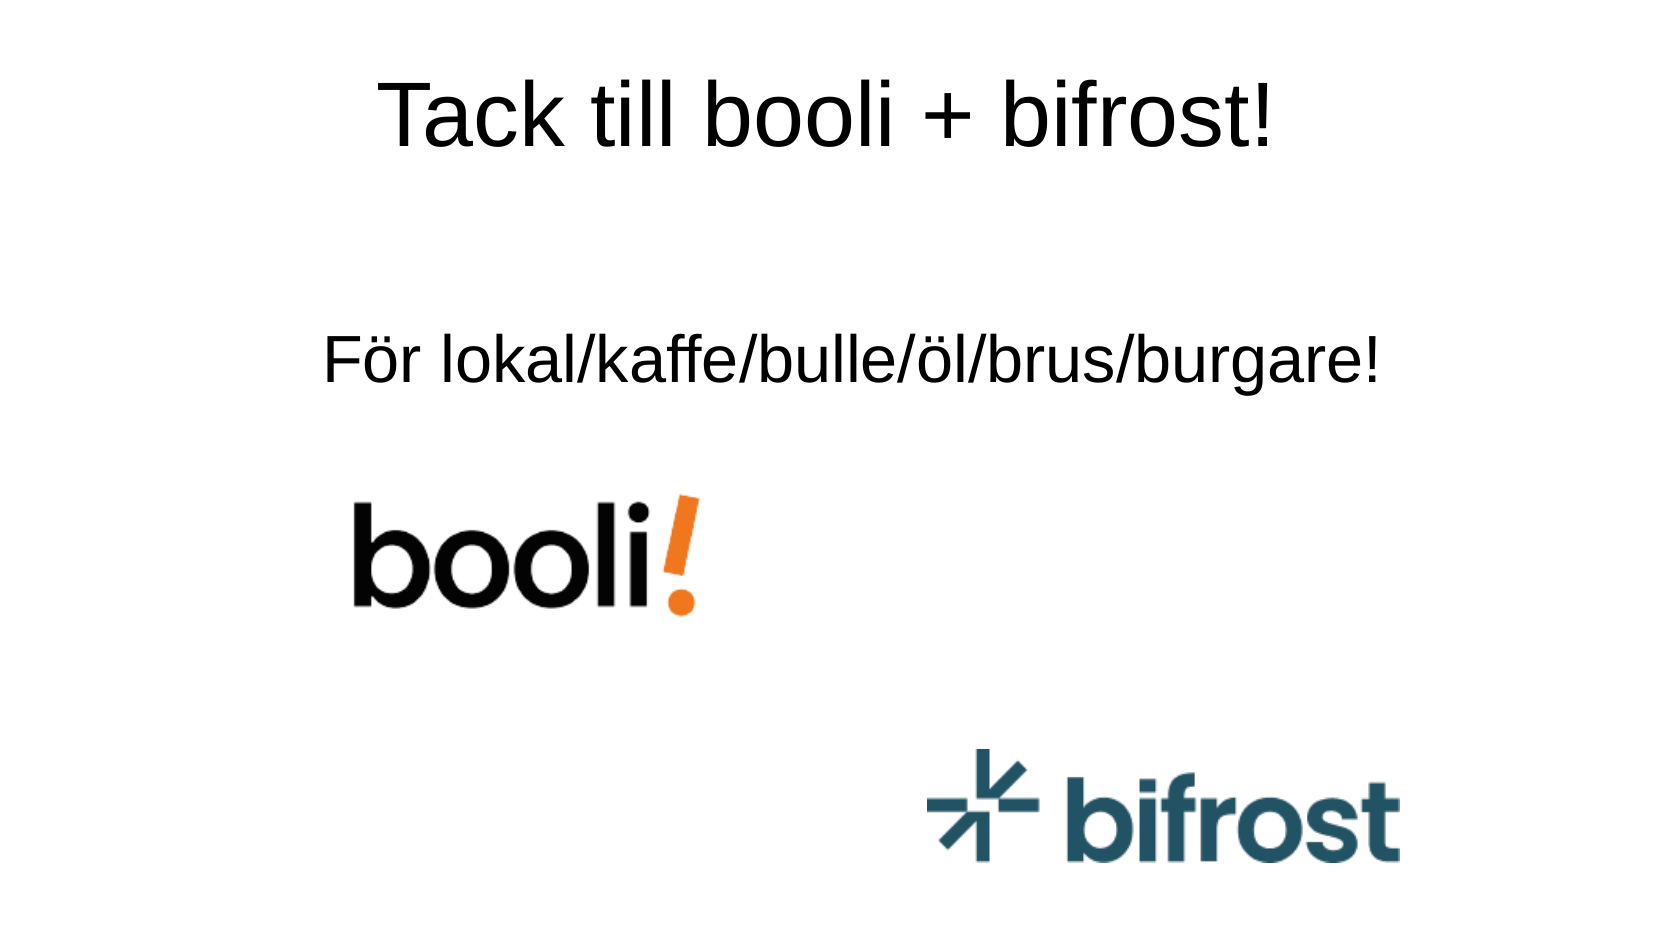

# Tack till booli + bifrost!
För lokal/kaffe/bulle/öl/brus/burgare!